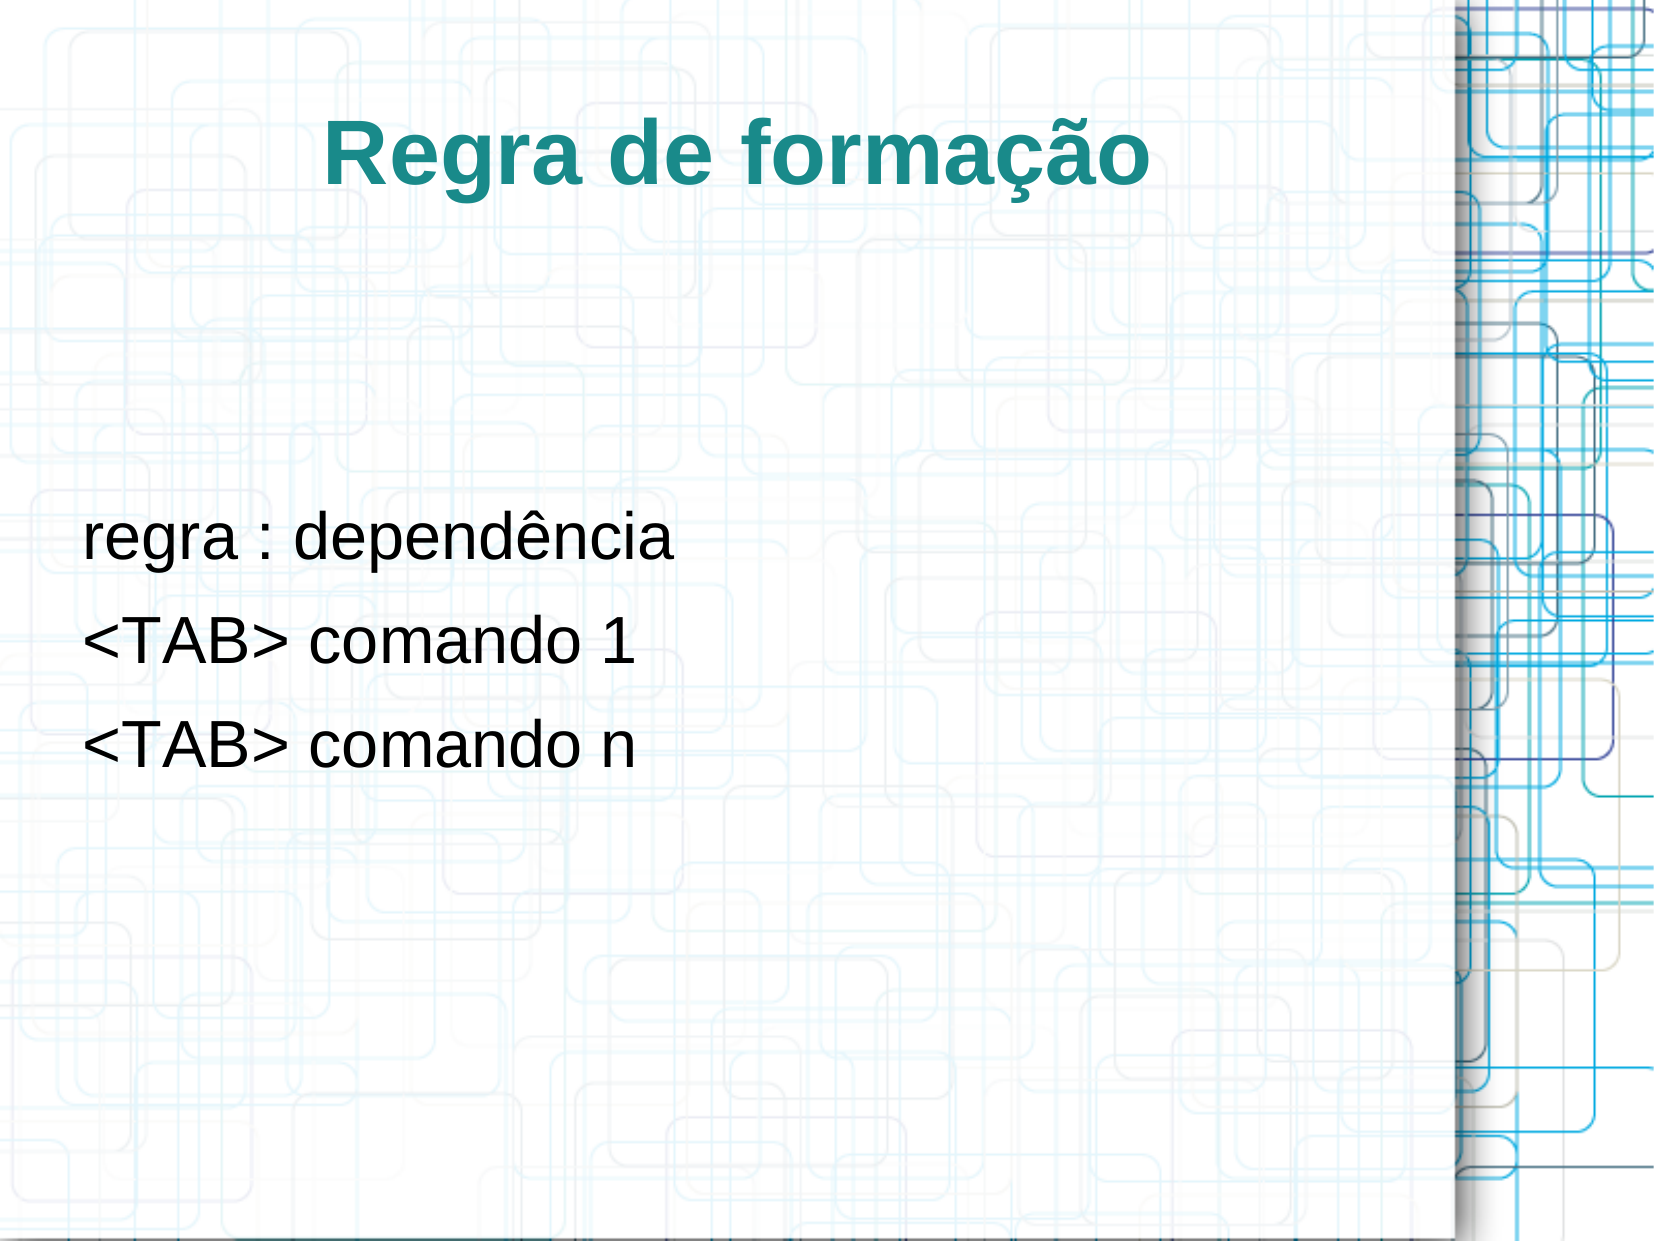

# Regra de formação
regra : dependência
<TAB> comando 1
<TAB> comando n